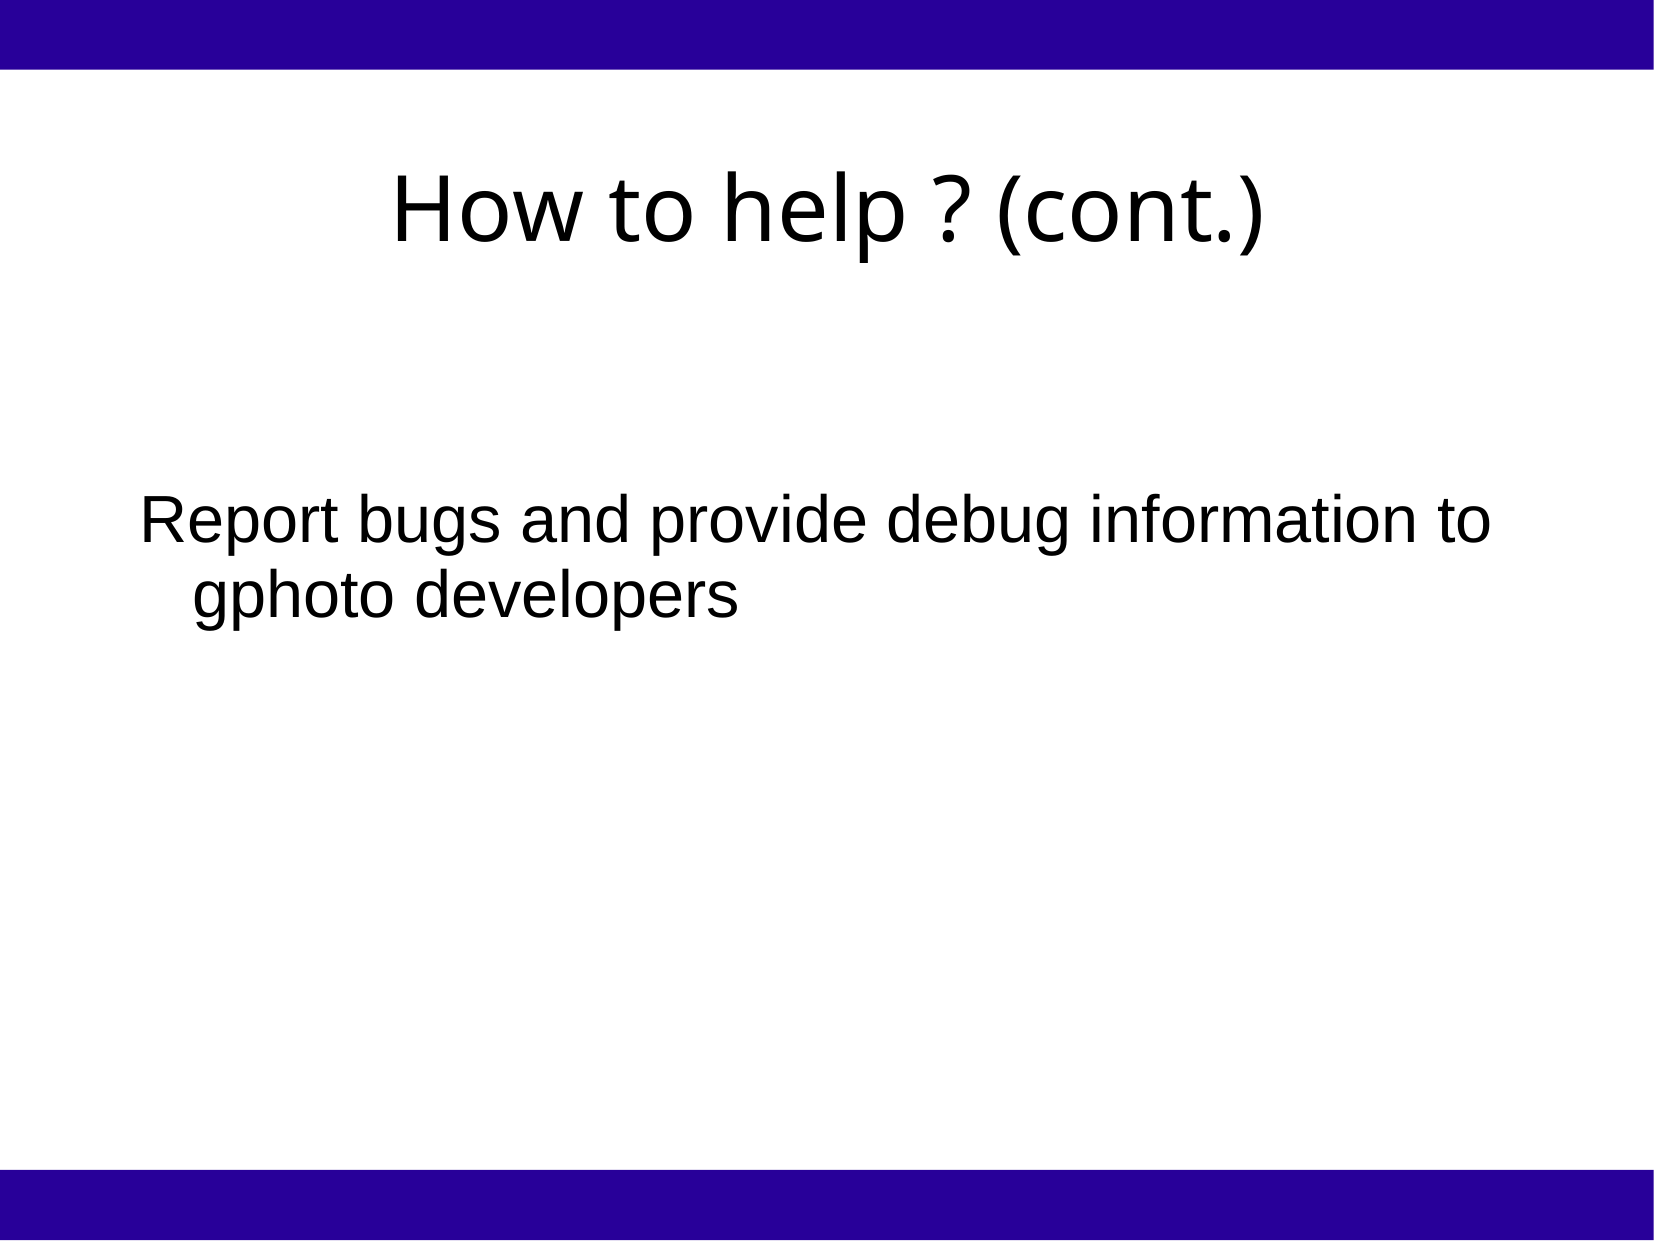

# How to help ? (cont.)
Report bugs and provide debug information to gphoto developers